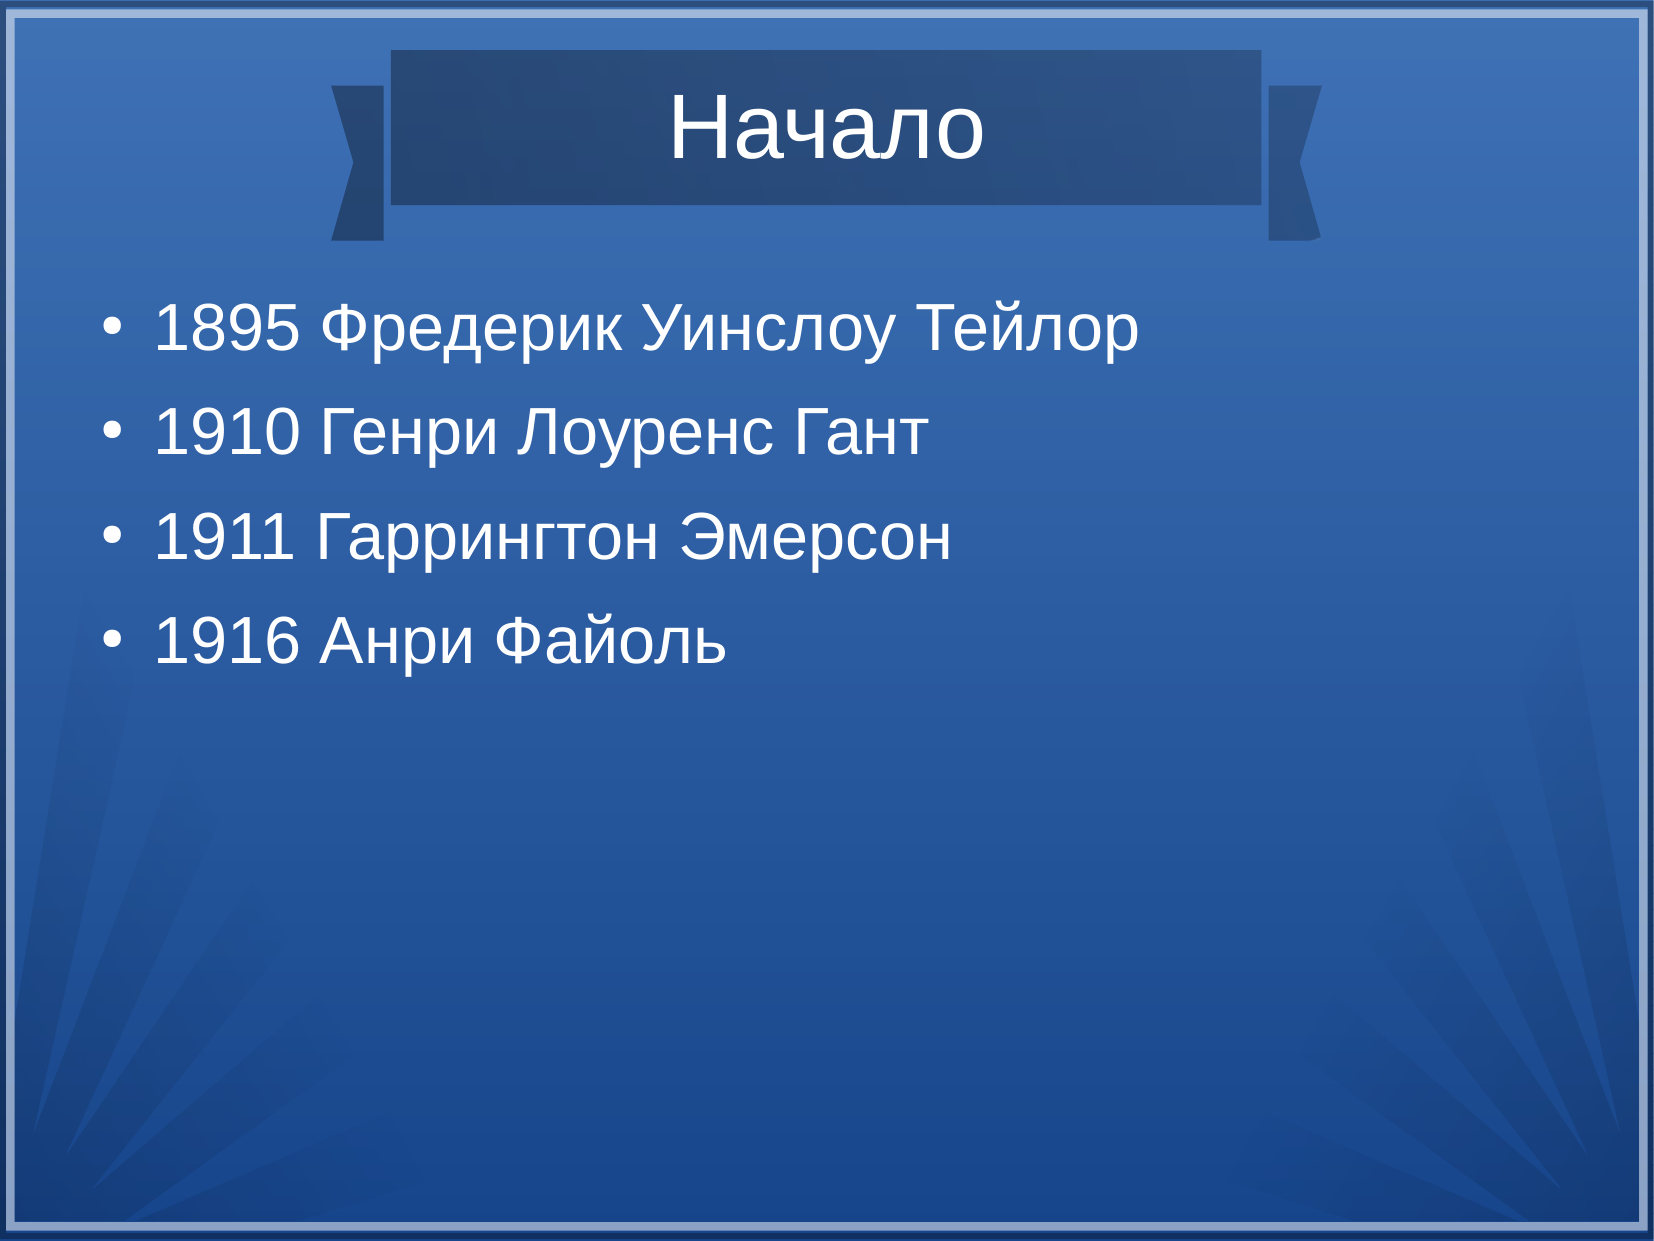

# Начало
1895 Фредерик Уинслоу Тейлор
1910 Генри Лоуренс Гант
1911 Гаррингтон Эмерсон
1916 Анри Файоль